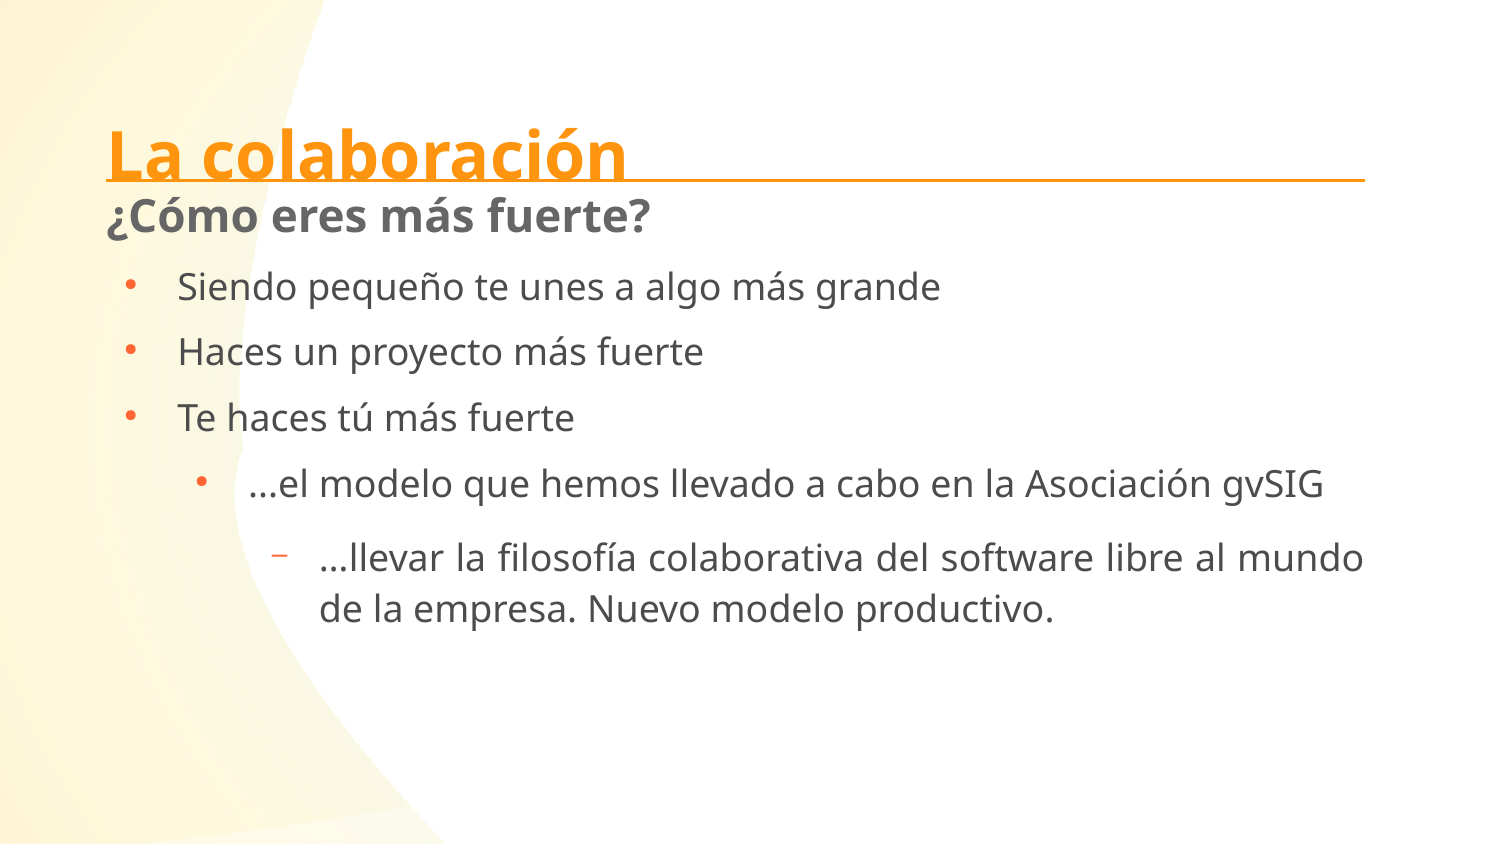

# La colaboración
¿Cómo eres más fuerte?
Siendo pequeño te unes a algo más grande
Haces un proyecto más fuerte
Te haces tú más fuerte
...el modelo que hemos llevado a cabo en la Asociación gvSIG
…llevar la filosofía colaborativa del software libre al mundo de la empresa. Nuevo modelo productivo.